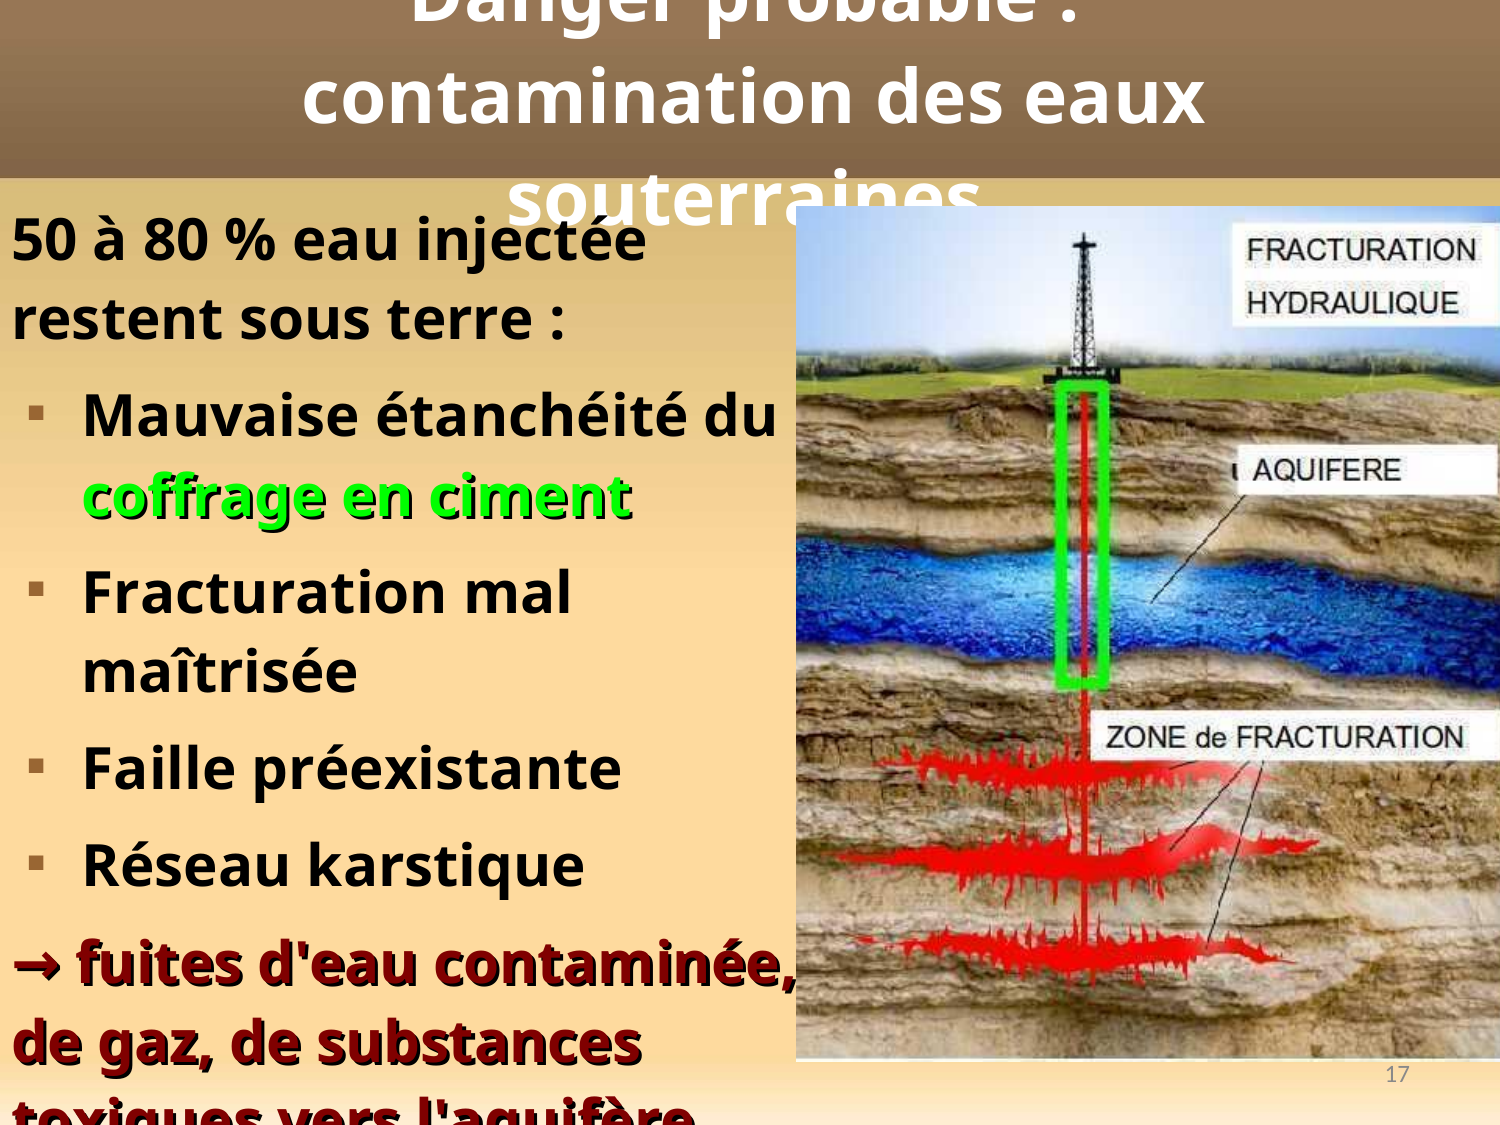

# Danger probable : contamination des eaux souterraines
50 à 80 % eau injectée restent sous terre :
Mauvaise étanchéité du coffrage en ciment
Fracturation mal maîtrisée
Faille préexistante
Réseau karstique
→ fuites d'eau contaminée, de gaz, de substances toxiques vers l'aquifère